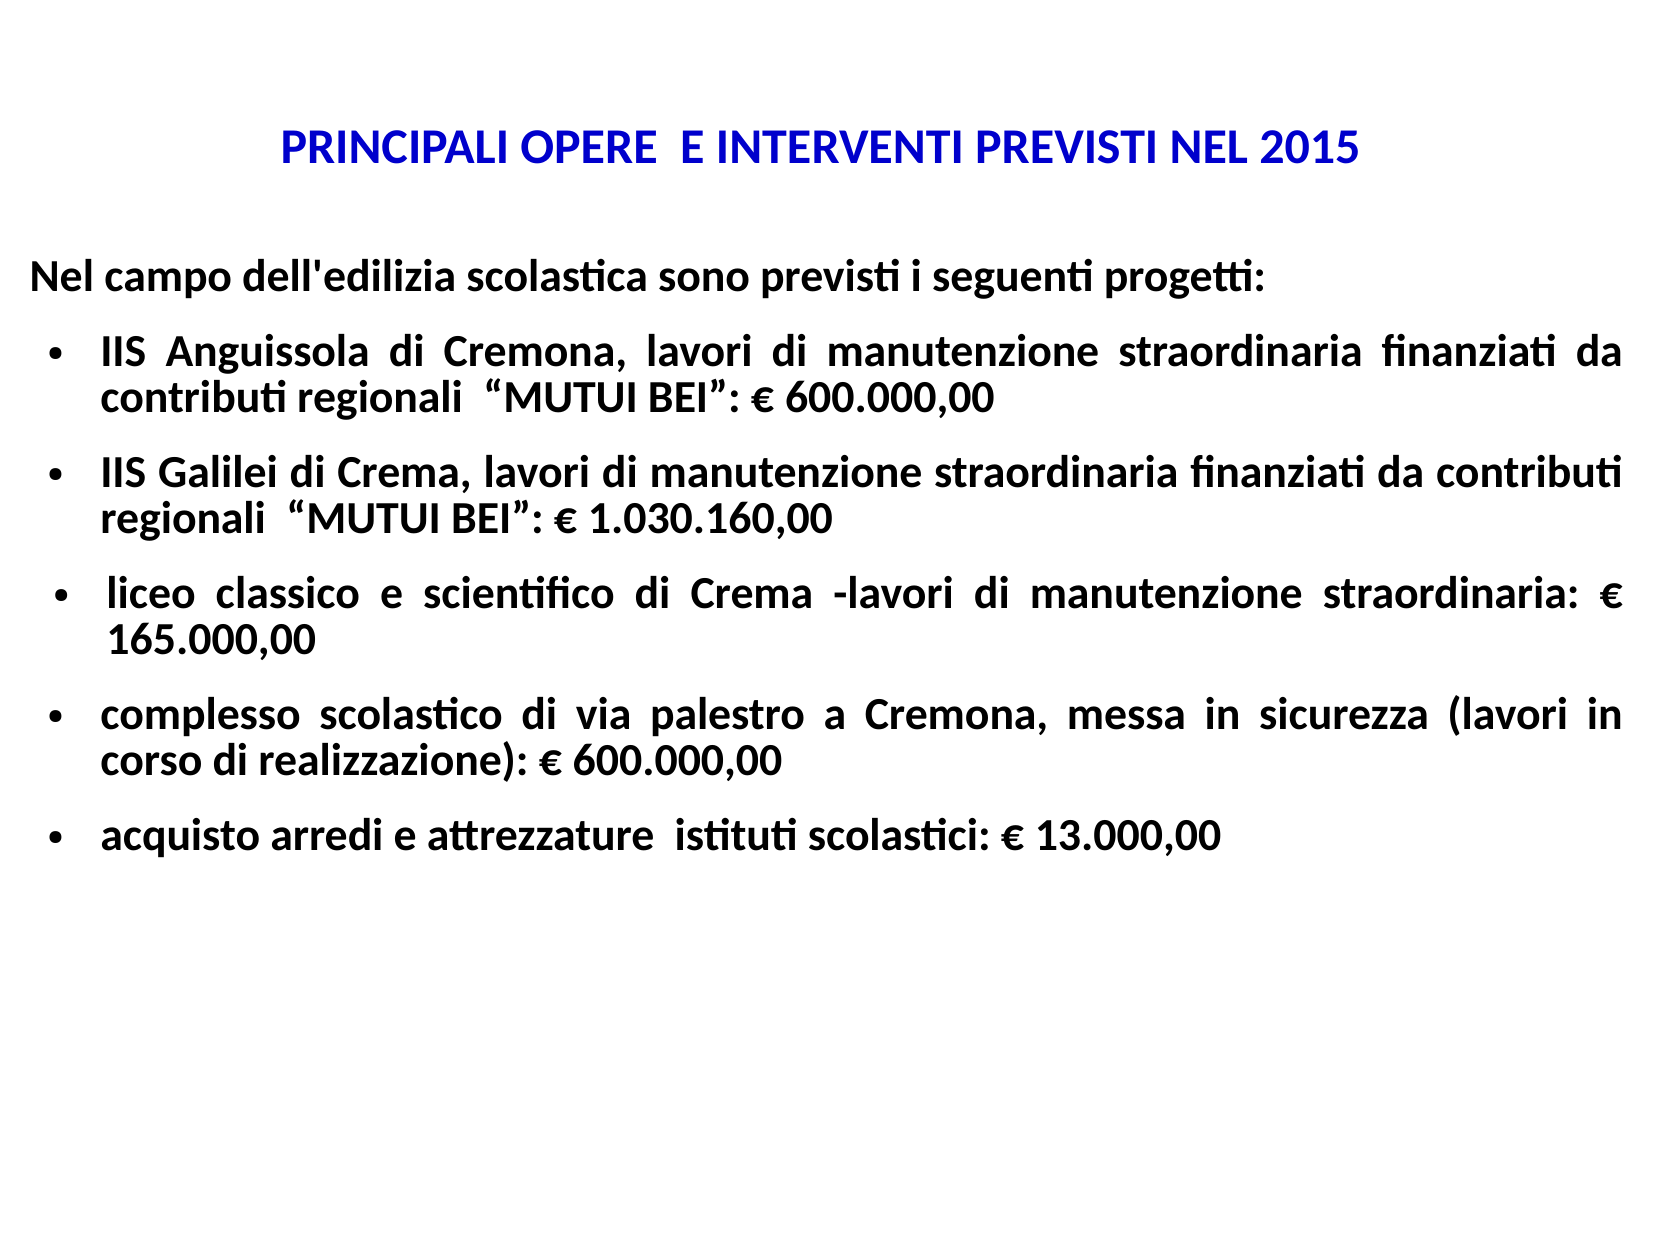

# PRINCIPALI OPERE E INTERVENTI PREVISTI NEL 2015
Nel campo dell'edilizia scolastica sono previsti i seguenti progetti:
IIS Anguissola di Cremona, lavori di manutenzione straordinaria finanziati da contributi regionali “MUTUI BEI”: € 600.000,00
IIS Galilei di Crema, lavori di manutenzione straordinaria finanziati da contributi regionali “MUTUI BEI”: € 1.030.160,00
liceo classico e scientifico di Crema -lavori di manutenzione straordinaria: € 165.000,00
complesso scolastico di via palestro a Cremona, messa in sicurezza (lavori in corso di realizzazione): € 600.000,00
acquisto arredi e attrezzature istituti scolastici: € 13.000,00